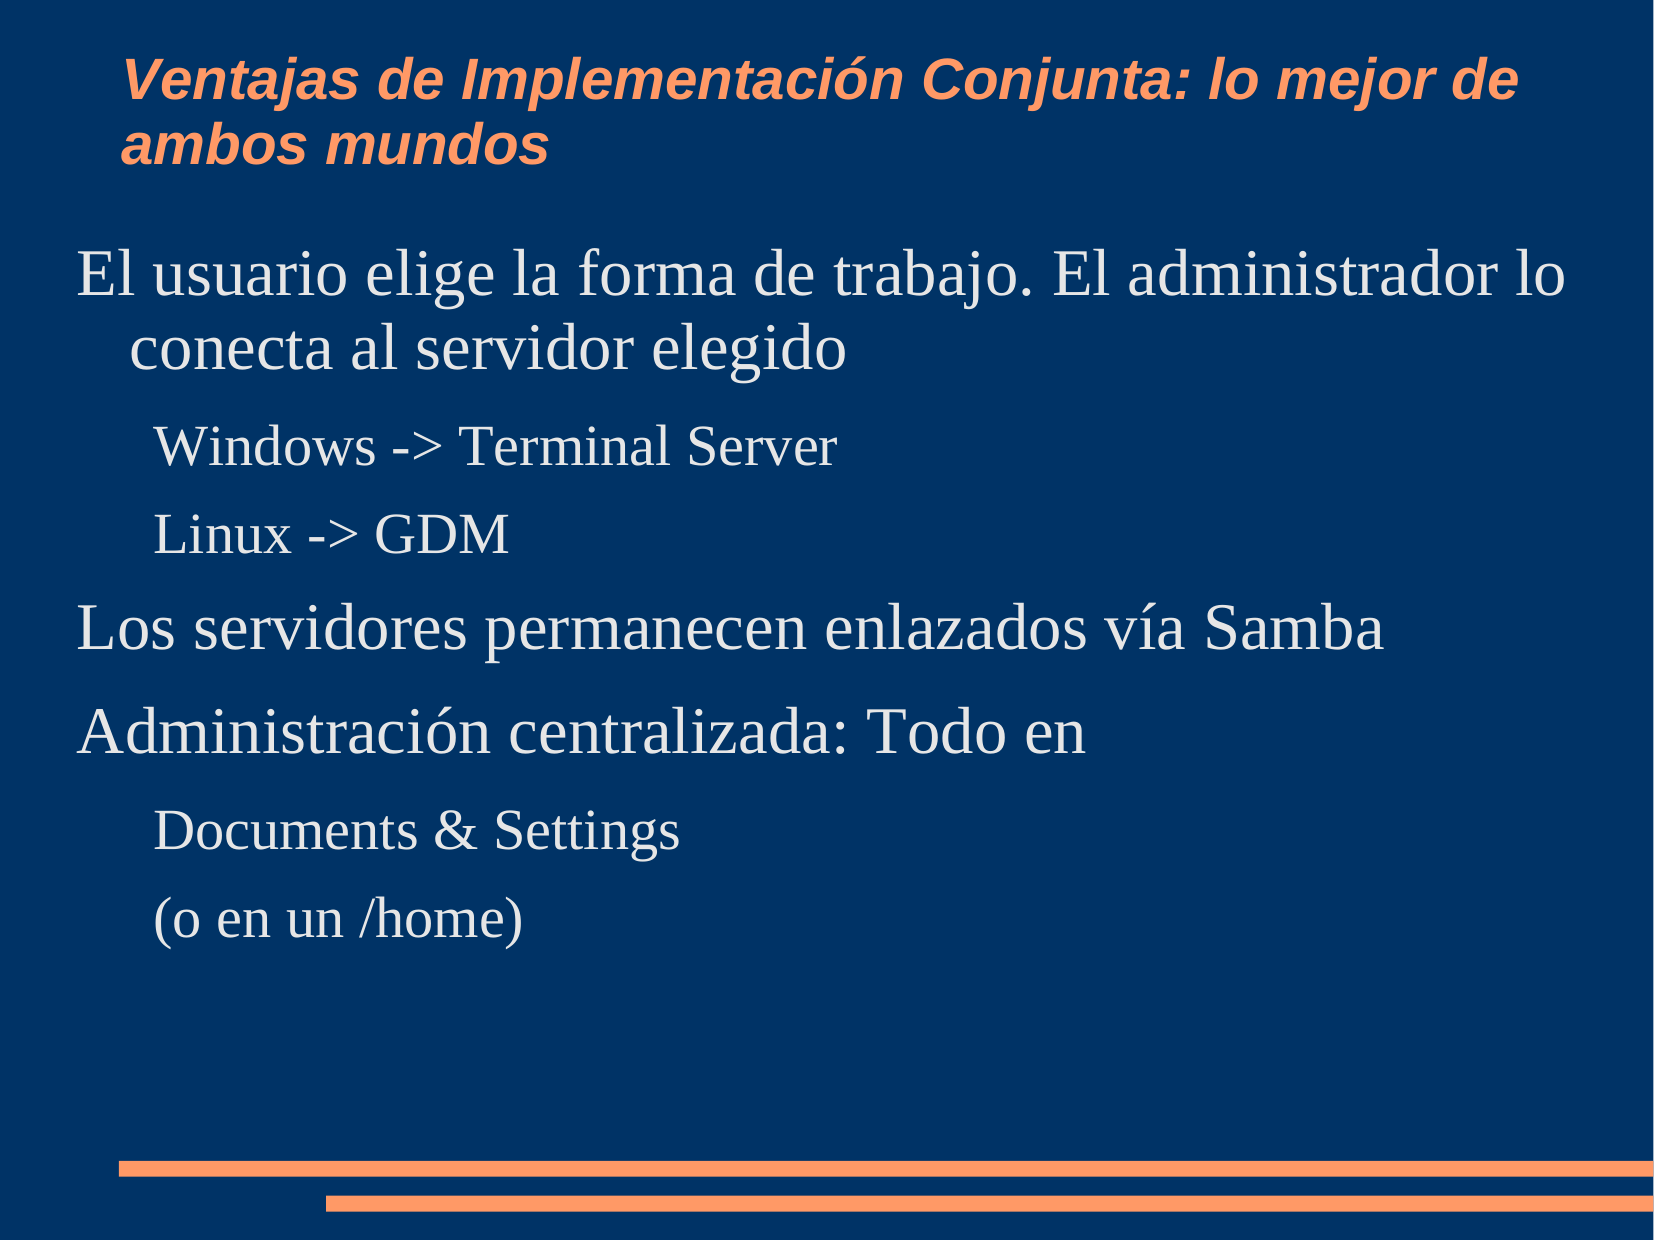

# Ventajas de Implementación Conjunta: lo mejor de ambos mundos
El usuario elige la forma de trabajo. El administrador lo conecta al servidor elegido
Windows -> Terminal Server
Linux -> GDM
Los servidores permanecen enlazados vía Samba
Administración centralizada: Todo en
Documents & Settings
(o en un /home)